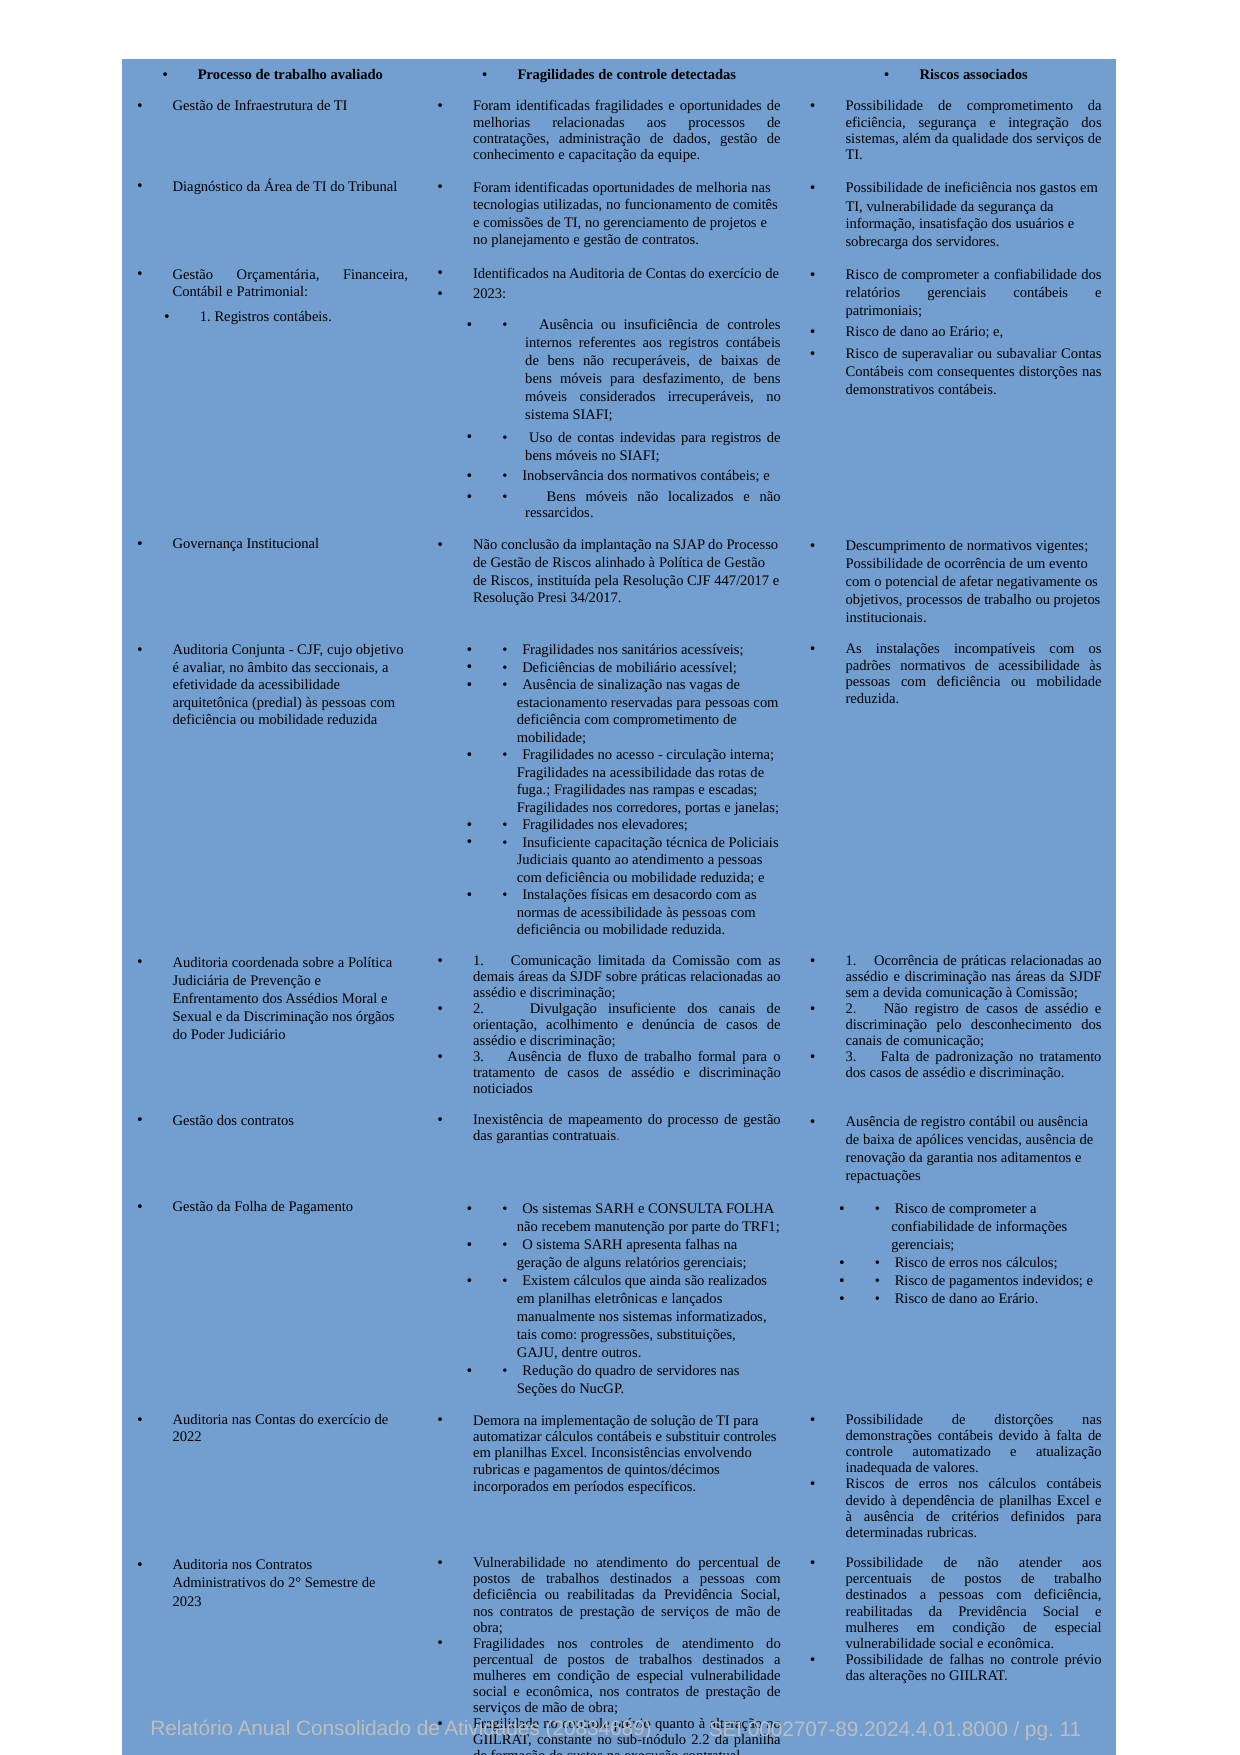

| Processo de trabalho avaliado | Fragilidades de controle detectadas | Riscos associados |
| --- | --- | --- |
| Gestão de Infraestrutura de TI | Foram identificadas fragilidades e oportunidades de melhorias relacionadas aos processos de contratações, administração de dados, gestão de conhecimento e capacitação da equipe. | Possibilidade de comprometimento da eficiência, segurança e integração dos sistemas, além da qualidade dos serviços de TI. |
| Diagnóstico da Área de TI do Tribunal | Foram identificadas oportunidades de melhoria nas tecnologias utilizadas, no funcionamento de comitês e comissões de TI, no gerenciamento de projetos e no planejamento e gestão de contratos. | Possibilidade de ineficiência nos gastos em TI, vulnerabilidade da segurança da informação, insatisfação dos usuários e sobrecarga dos servidores. |
| Gestão Orçamentária, Financeira, Contábil e Patrimonial: 1. Registros contábeis. | Identificados na Auditoria de Contas do exercício de 2023: • Ausência ou insuficiência de controles internos referentes aos registros contábeis de bens não recuperáveis, de baixas de bens móveis para desfazimento, de bens móveis considerados irrecuperáveis, no sistema SIAFI; • Uso de contas indevidas para registros de bens móveis no SIAFI; • Inobservância dos normativos contábeis; e • Bens móveis não localizados e não ressarcidos. | Risco de comprometer a confiabilidade dos relatórios gerenciais contábeis e patrimoniais; Risco de dano ao Erário; e, Risco de superavaliar ou subavaliar Contas Contábeis com consequentes distorções nas demonstrativos contábeis. |
| Governança Institucional | Não conclusão da implantação na SJAP do Processo de Gestão de Riscos alinhado à Política de Gestão de Riscos, instituída pela Resolução CJF 447/2017 e Resolução Presi 34/2017. | Descumprimento de normativos vigentes; Possibilidade de ocorrência de um evento com o potencial de afetar negativamente os objetivos, processos de trabalho ou projetos institucionais. |
| Auditoria Conjunta - CJF, cujo objetivo é avaliar, no âmbito das seccionais, a efetividade da acessibilidade arquitetônica (predial) às pessoas com deficiência ou mobilidade reduzida | • Fragilidades nos sanitários acessíveis; • Deficiências de mobiliário acessível; • Ausência de sinalização nas vagas de estacionamento reservadas para pessoas com deficiência com comprometimento de mobilidade; • Fragilidades no acesso - circulação interna; Fragilidades na acessibilidade das rotas de fuga.; Fragilidades nas rampas e escadas; Fragilidades nos corredores, portas e janelas; • Fragilidades nos elevadores; • Insuficiente capacitação técnica de Policiais Judiciais quanto ao atendimento a pessoas com deficiência ou mobilidade reduzida; e • Instalações físicas em desacordo com as normas de acessibilidade às pessoas com deficiência ou mobilidade reduzida. | As instalações incompatíveis com os padrões normativos de acessibilidade às pessoas com deficiência ou mobilidade reduzida. |
| Auditoria coordenada sobre a Política Judiciária de Prevenção e Enfrentamento dos Assédios Moral e Sexual e da Discriminação nos órgãos do Poder Judiciário | 1. Comunicação limitada da Comissão com as demais áreas da SJDF sobre práticas relacionadas ao assédio e discriminação; 2. Divulgação insuficiente dos canais de orientação, acolhimento e denúncia de casos de assédio e discriminação; 3. Ausência de fluxo de trabalho formal para o tratamento de casos de assédio e discriminação noticiados | 1. Ocorrência de práticas relacionadas ao assédio e discriminação nas áreas da SJDF sem a devida comunicação à Comissão; 2. Não registro de casos de assédio e discriminação pelo desconhecimento dos canais de comunicação; 3. Falta de padronização no tratamento dos casos de assédio e discriminação. |
| Gestão dos contratos | Inexistência de mapeamento do processo de gestão das garantias contratuais. | Ausência de registro contábil ou ausência de baixa de apólices vencidas, ausência de renovação da garantia nos aditamentos e repactuações |
| Gestão da Folha de Pagamento | • Os sistemas SARH e CONSULTA FOLHA não recebem manutenção por parte do TRF1; • O sistema SARH apresenta falhas na geração de alguns relatórios gerenciais; • Existem cálculos que ainda são realizados em planilhas eletrônicas e lançados manualmente nos sistemas informatizados, tais como: progressões, substituições, GAJU, dentre outros. • Redução do quadro de servidores nas Seções do NucGP. | • Risco de comprometer a confiabilidade de informações gerenciais; • Risco de erros nos cálculos; • Risco de pagamentos indevidos; e • Risco de dano ao Erário. |
| Auditoria nas Contas do exercício de 2022 | Demora na implementação de solução de TI para automatizar cálculos contábeis e substituir controles em planilhas Excel. Inconsistências envolvendo rubricas e pagamentos de quintos/décimos incorporados em períodos específicos. | Possibilidade de distorções nas demonstrações contábeis devido à falta de controle automatizado e atualização inadequada de valores. Riscos de erros nos cálculos contábeis devido à dependência de planilhas Excel e à ausência de critérios definidos para determinadas rubricas. |
| Auditoria nos Contratos Administrativos do 2° Semestre de 2023 | Vulnerabilidade no atendimento do percentual de postos de trabalhos destinados a pessoas com deficiência ou reabilitadas da Previdência Social, nos contratos de prestação de serviços de mão de obra; Fragilidades nos controles de atendimento do percentual de postos de trabalhos destinados a mulheres em condição de especial vulnerabilidade social e econômica, nos contratos de prestação de serviços de mão de obra; Fragilidade no controle prévio quanto à alteração no GIILRAT, constante no sub-módulo 2.2 da planilha de formação de custos na execução contratual. | Possibilidade de não atender aos percentuais de postos de trabalho destinados a pessoas com deficiência, reabilitadas da Previdência Social e mulheres em condição de especial vulnerabilidade social e econômica. Possibilidade de falhas no controle prévio das alterações no GIILRAT. |
Relatório Anual Consolidado de Atividades (20834689)
SEI 0002707-89.2024.4.01.8000 / pg. 11